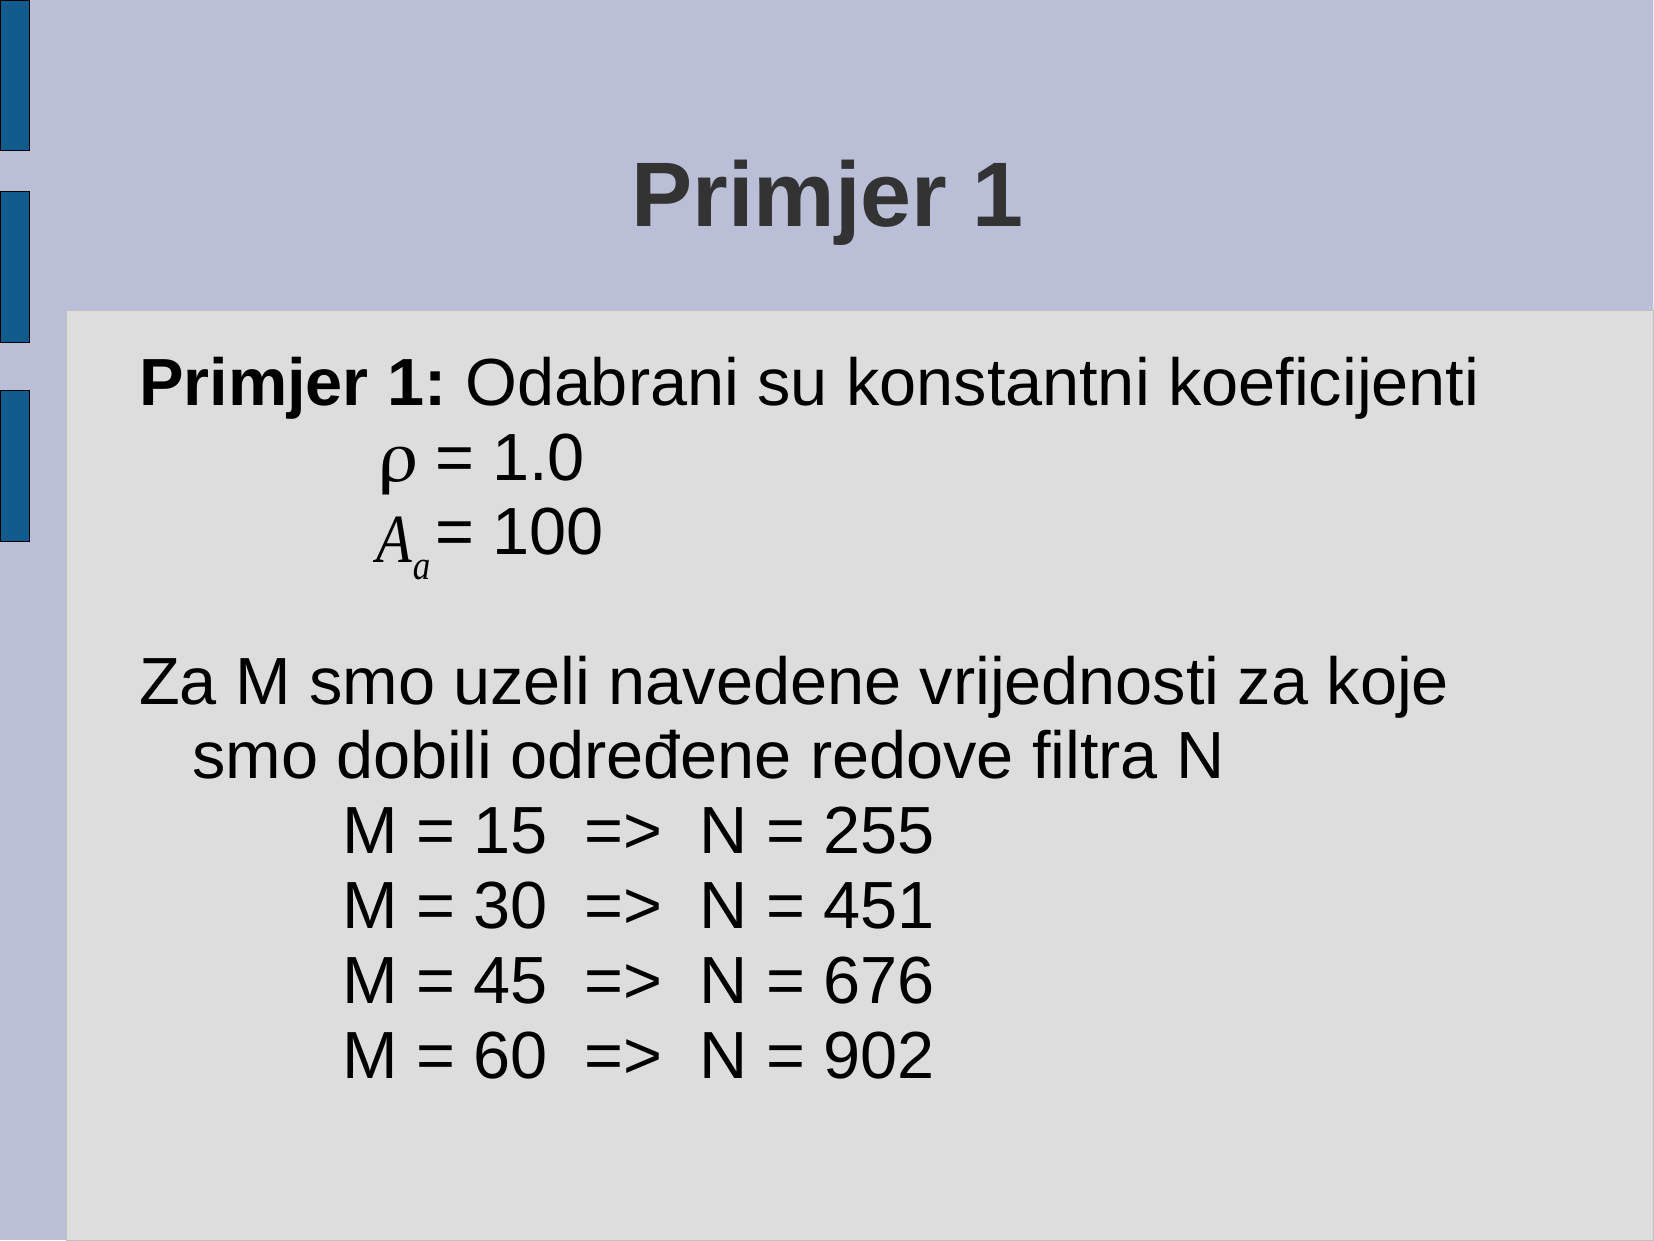

# Primjer 1
Primjer 1: Odabrani su konstantni koeficijenti
 = 1.0
 = 100
Za M smo uzeli navedene vrijednosti za koje smo dobili određene redove filtra N
 M = 15 => N = 255
 M = 30 => N = 451
 M = 45 => N = 676
 M = 60 => N = 902